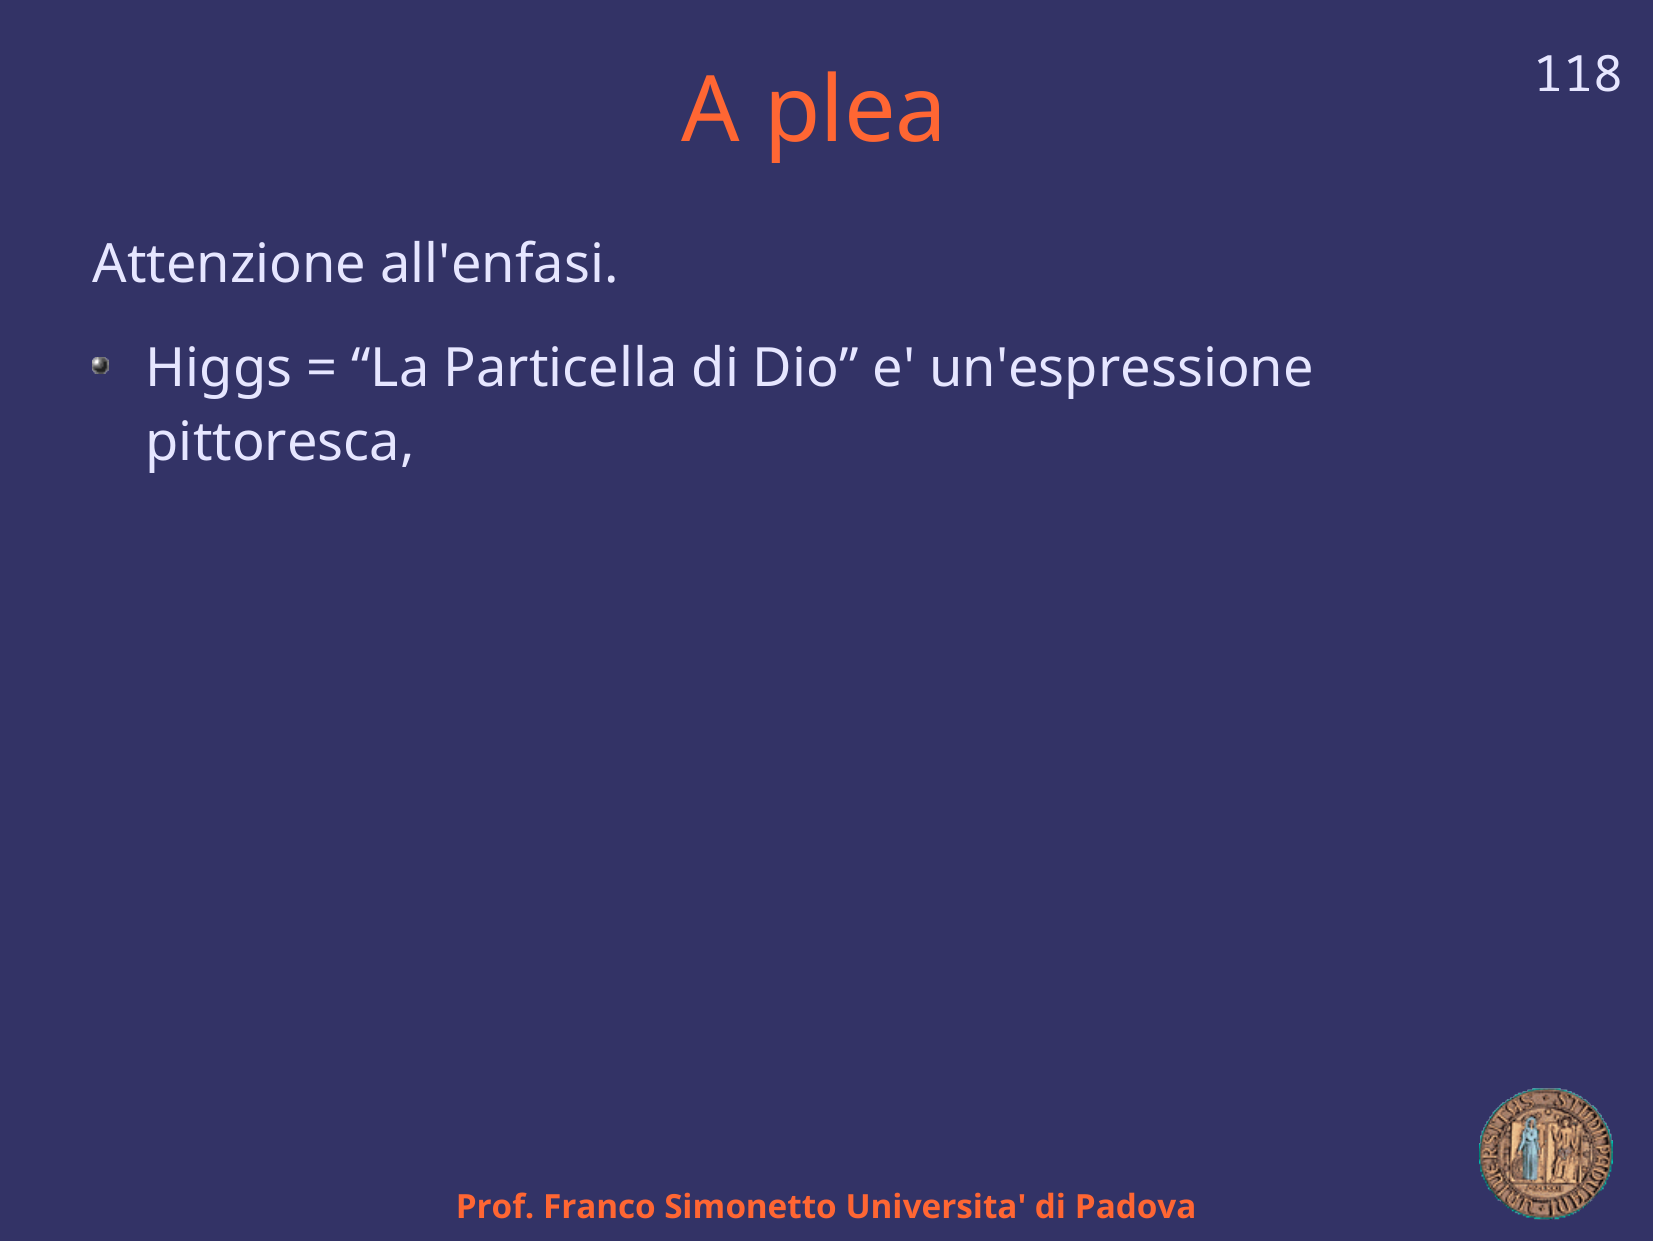

118
# A plea
Attenzione all'enfasi.
Higgs = “La Particella di Dio” e' un'espressione pittoresca,